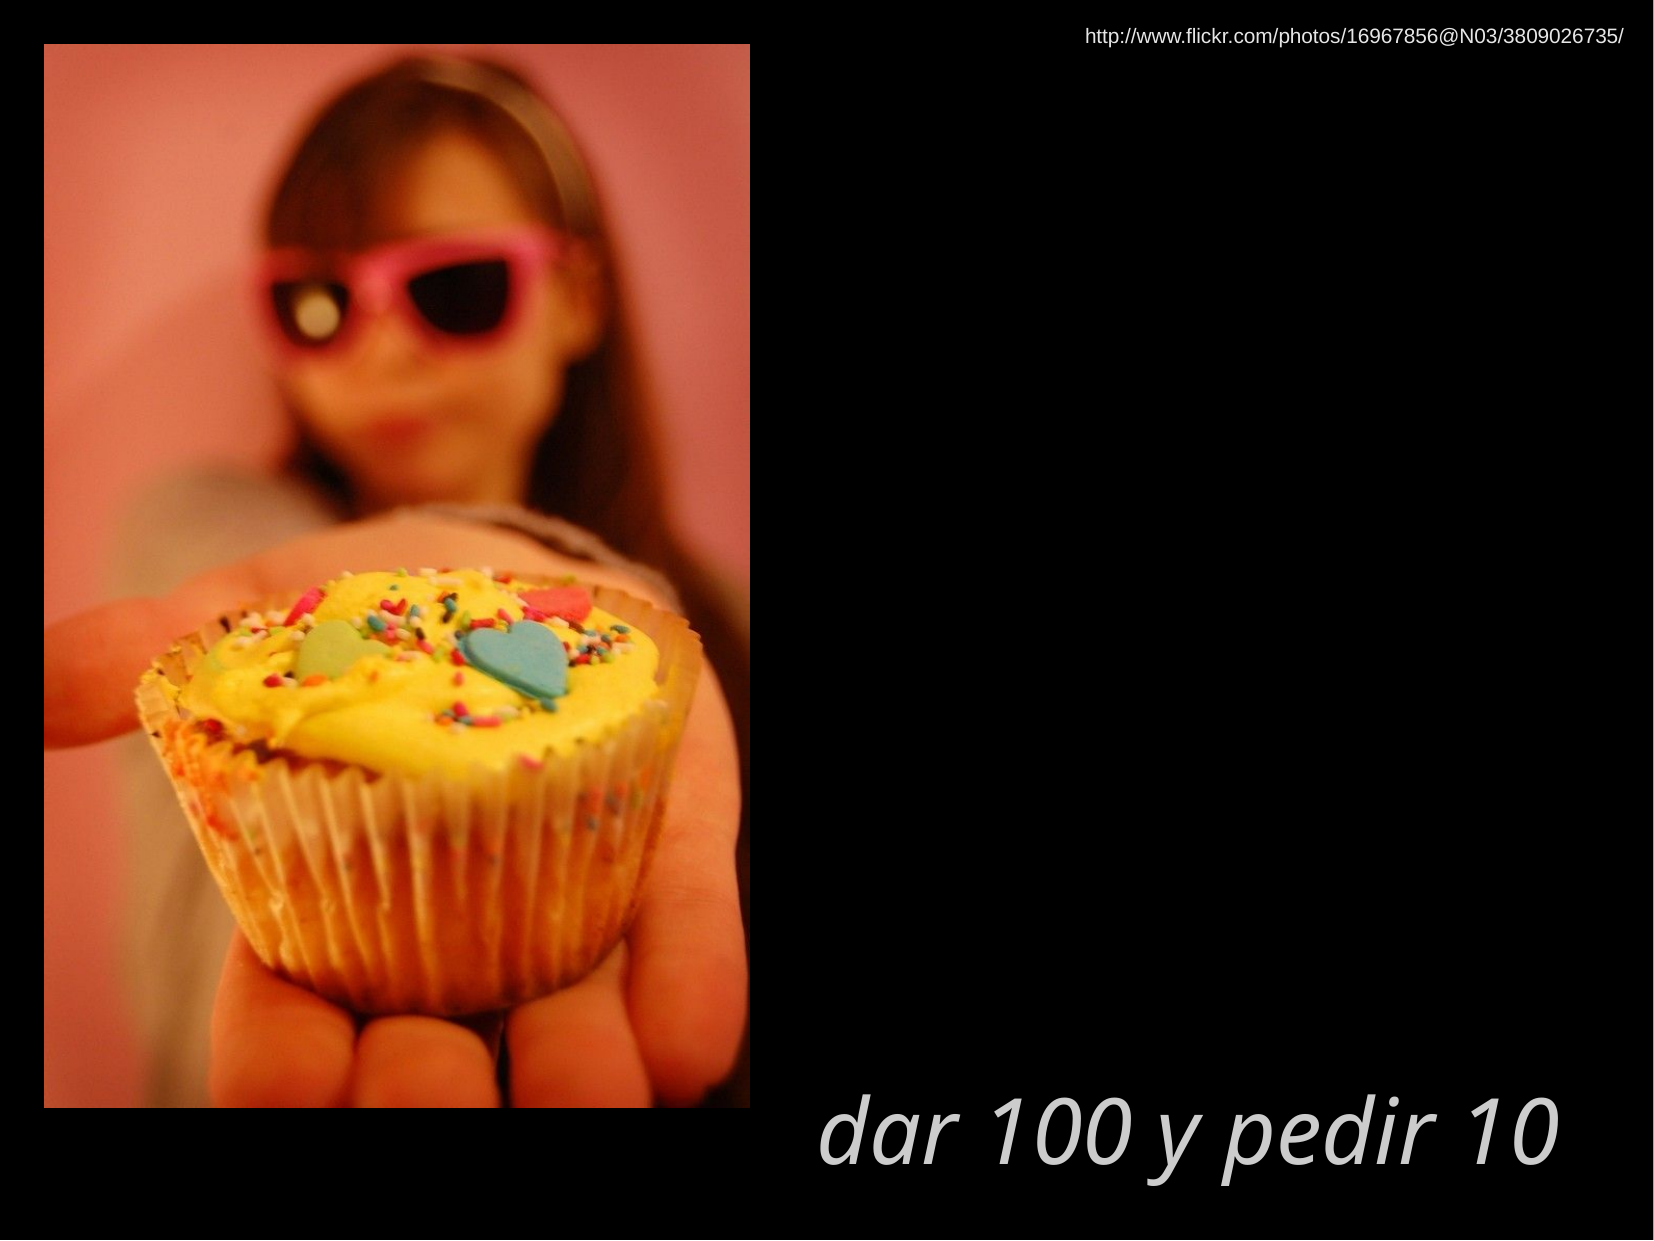

http://www.flickr.com/photos/16967856@N03/3809026735/
# dar 100 y pedir 10